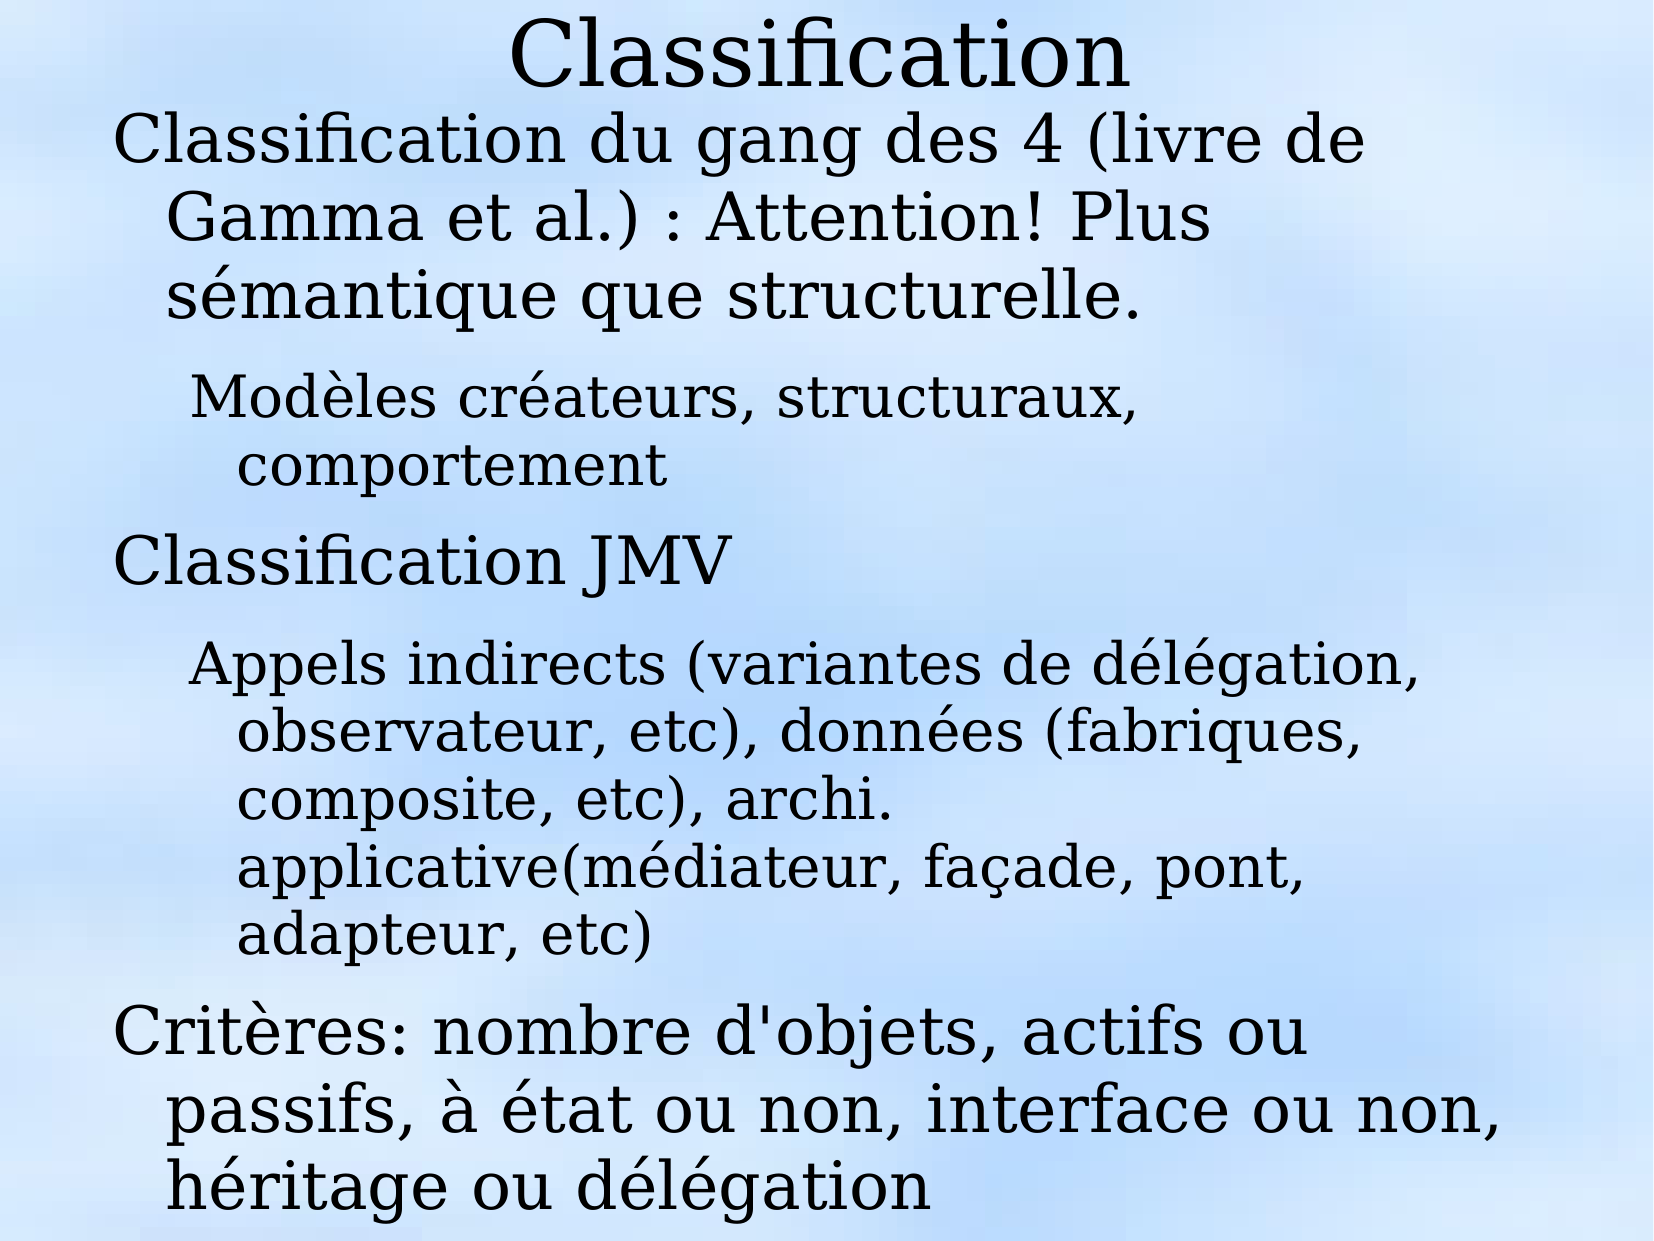

# Classification
Classification du gang des 4 (livre de Gamma et al.) : Attention! Plus sémantique que structurelle.
Modèles créateurs, structuraux, comportement
Classification JMV
Appels indirects (variantes de délégation, observateur, etc), données (fabriques, composite, etc), archi. applicative(médiateur, façade, pont, adapteur, etc)
Critères: nombre d'objets, actifs ou passifs, à état ou non, interface ou non, héritage ou délégation